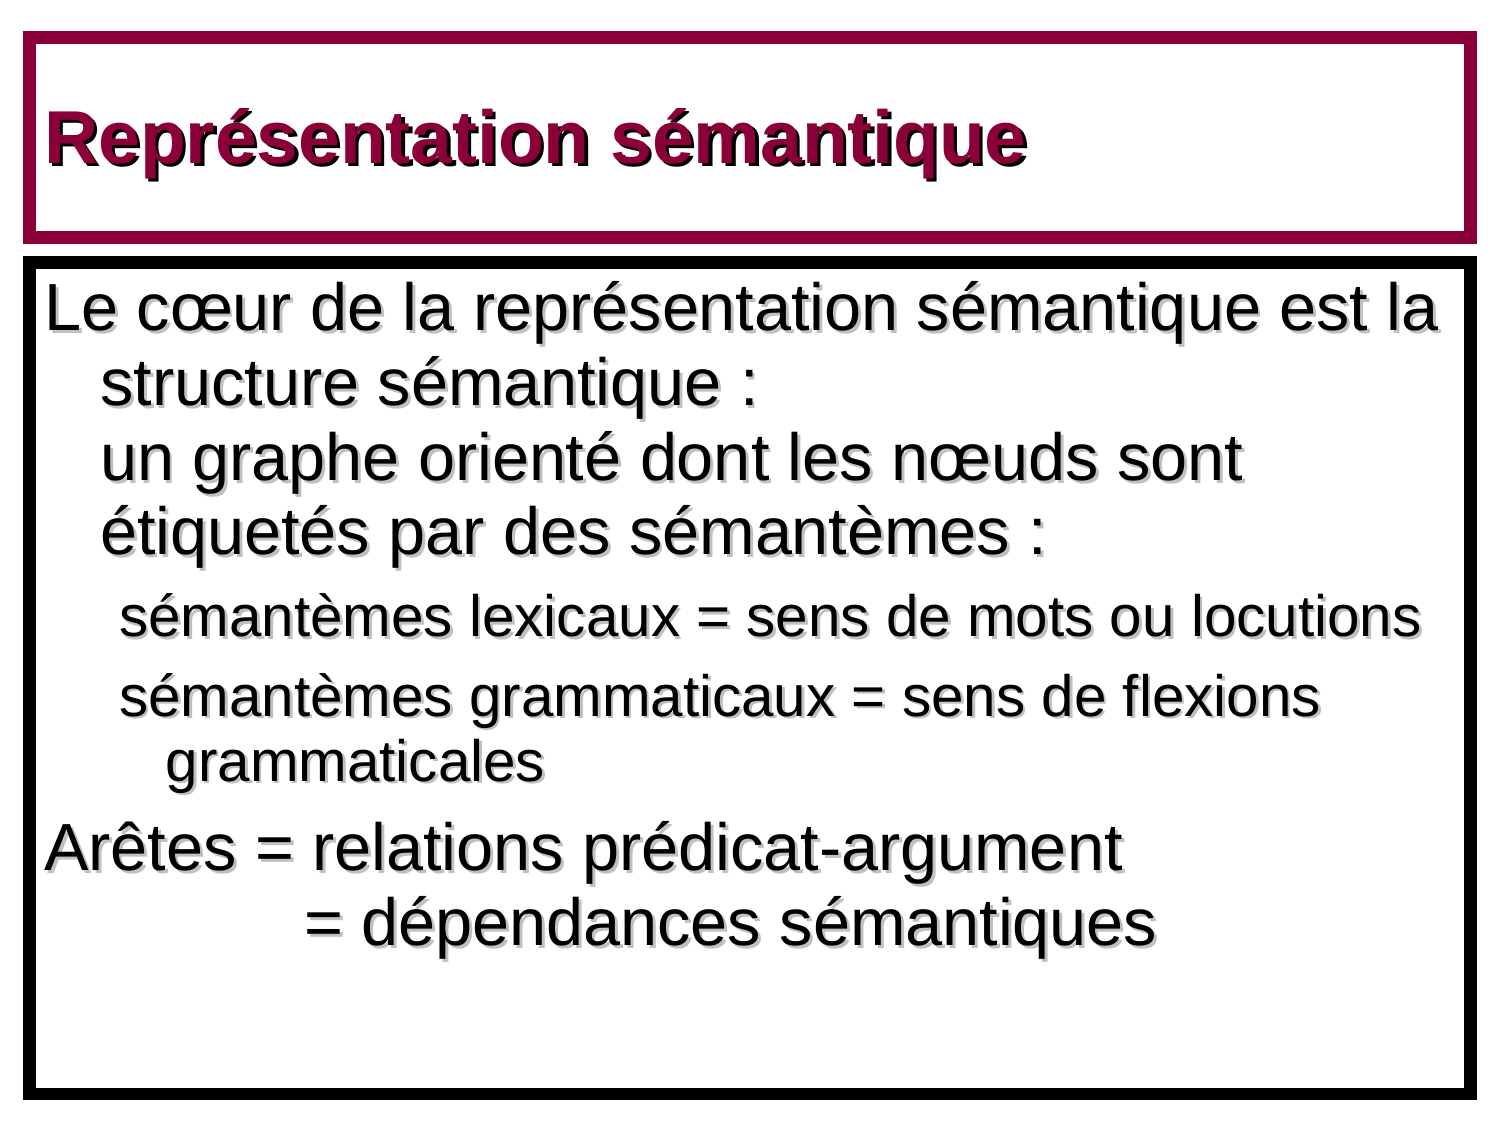

# Représentation sémantique
Le cœur de la représentation sémantique est la structure sémantique :
un graphe orienté dont les nœuds sont étiquetés par des sémantèmes :
sémantèmes lexicaux = sens de mots ou locutions
sémantèmes grammaticaux = sens de flexions grammaticales
Arêtes = relations prédicat-argument			 = dépendances sémantiques